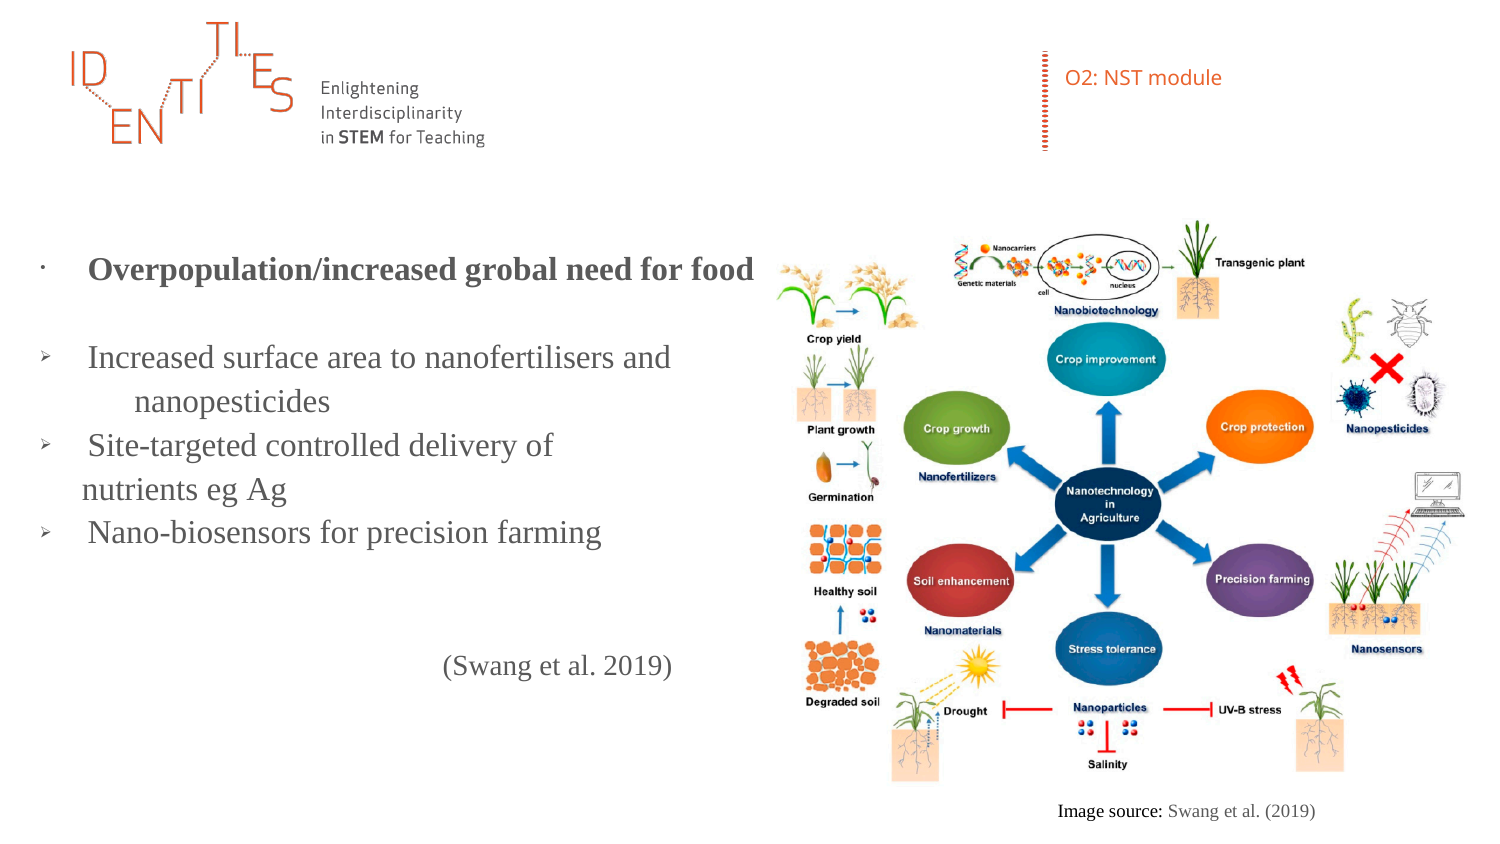

O2: NST module
Overpopulation/increased grobal need for food
Increased surface area to nanofertilisers and nanopesticides
Site-targeted controlled delivery of
 nutrients eg Ag
Nano-biosensors for precision farming
 (Swang et al. 2019)
Image source: Swang et al. (2019)